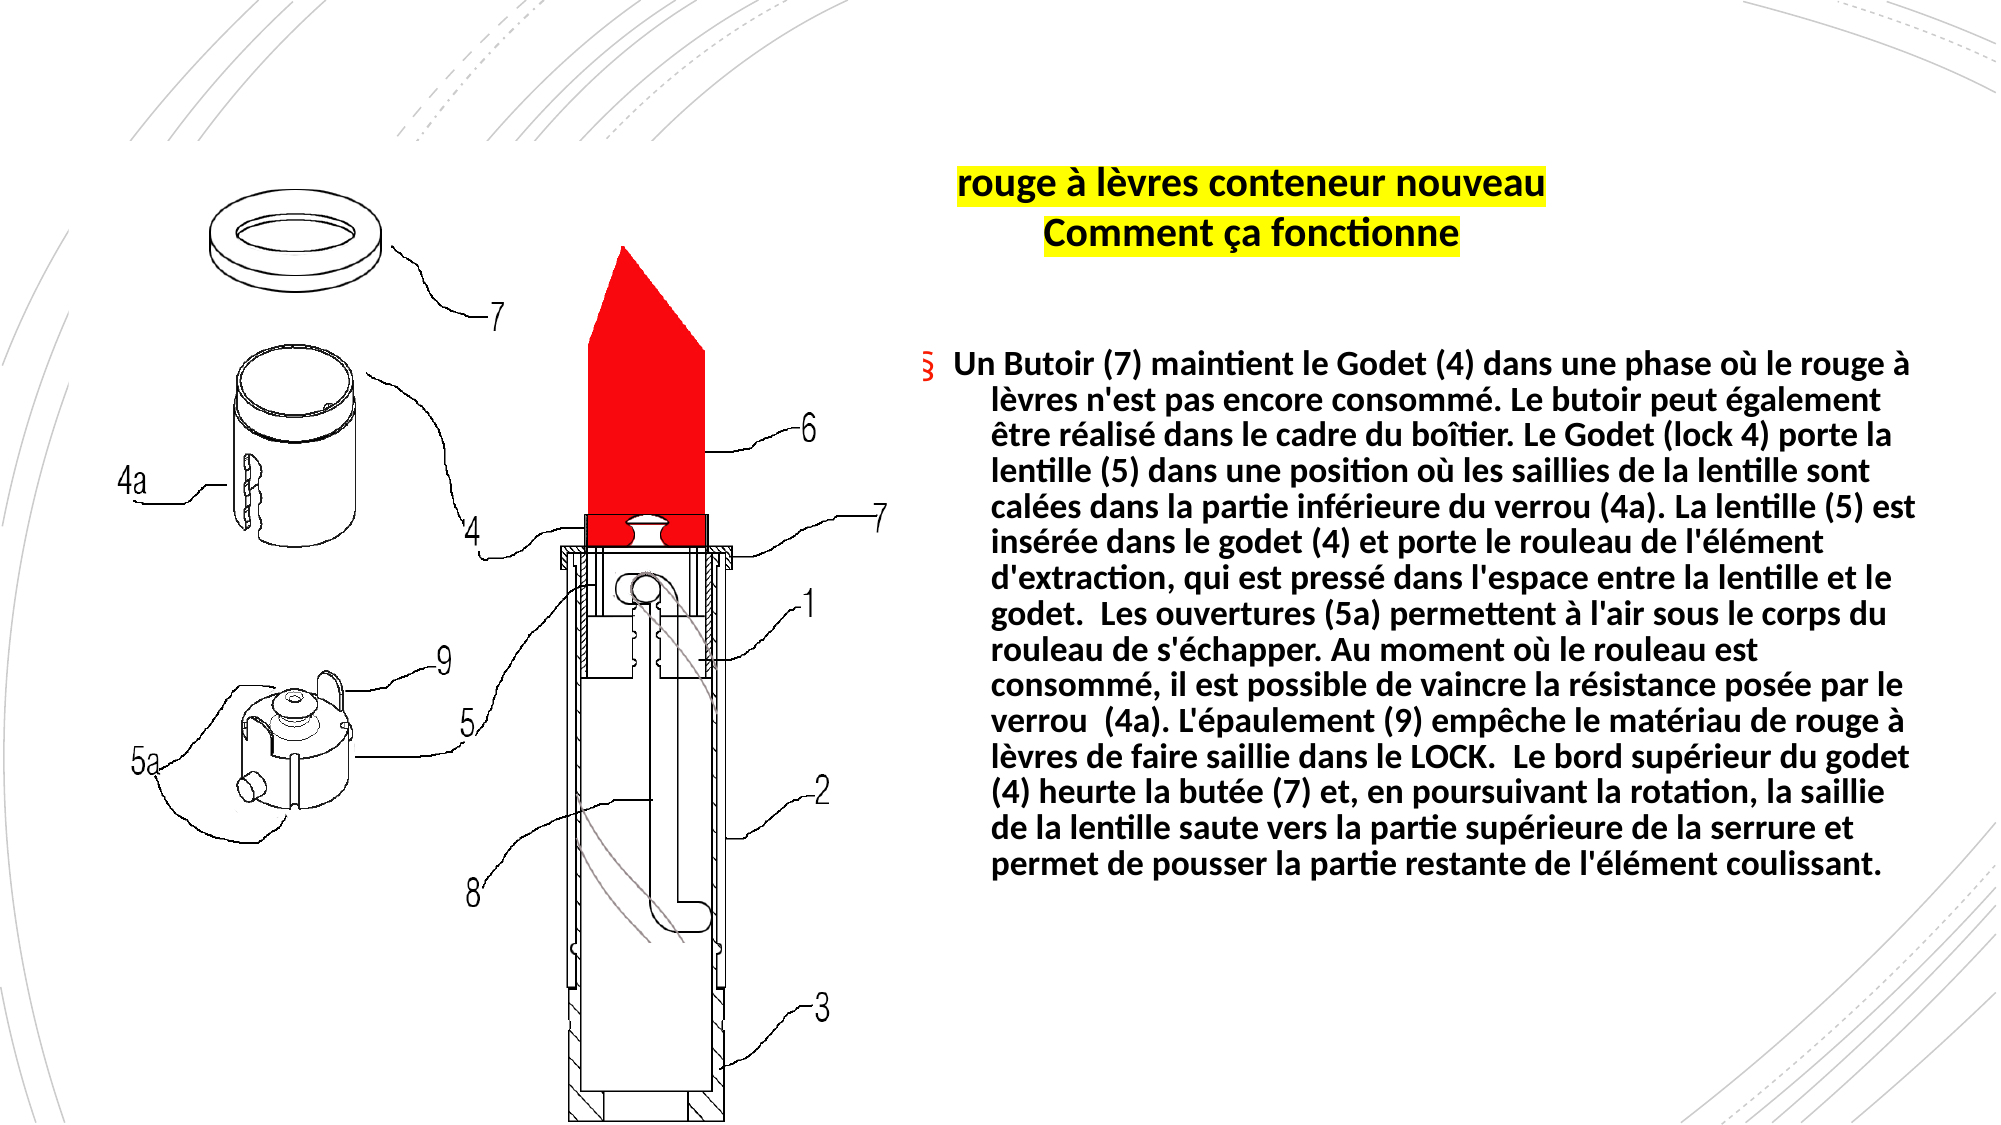

rouge à lèvres conteneur nouveau
Comment ça fonctionne
Un Butoir (7) maintient le Godet (4) dans une phase où le rouge à lèvres n'est pas encore consommé. Le butoir peut également être réalisé dans le cadre du boîtier. Le Godet (lock 4) porte la lentille (5) dans une position où les saillies de la lentille sont calées dans la partie inférieure du verrou (4a). La lentille (5) est insérée dans le godet (4) et porte le rouleau de l'élément d'extraction, qui est pressé dans l'espace entre la lentille et le godet. Les ouvertures (5a) permettent à l'air sous le corps du rouleau de s'échapper. Au moment où le rouleau est consommé, il est possible de vaincre la résistance posée par le verrou (4a). L'épaulement (9) empêche le matériau de rouge à lèvres de faire saillie dans le LOCK. Le bord supérieur du godet (4) heurte la butée (7) et, en poursuivant la rotation, la saillie de la lentille saute vers la partie supérieure de la serrure et permet de pousser la partie restante de l'élément coulissant.
#